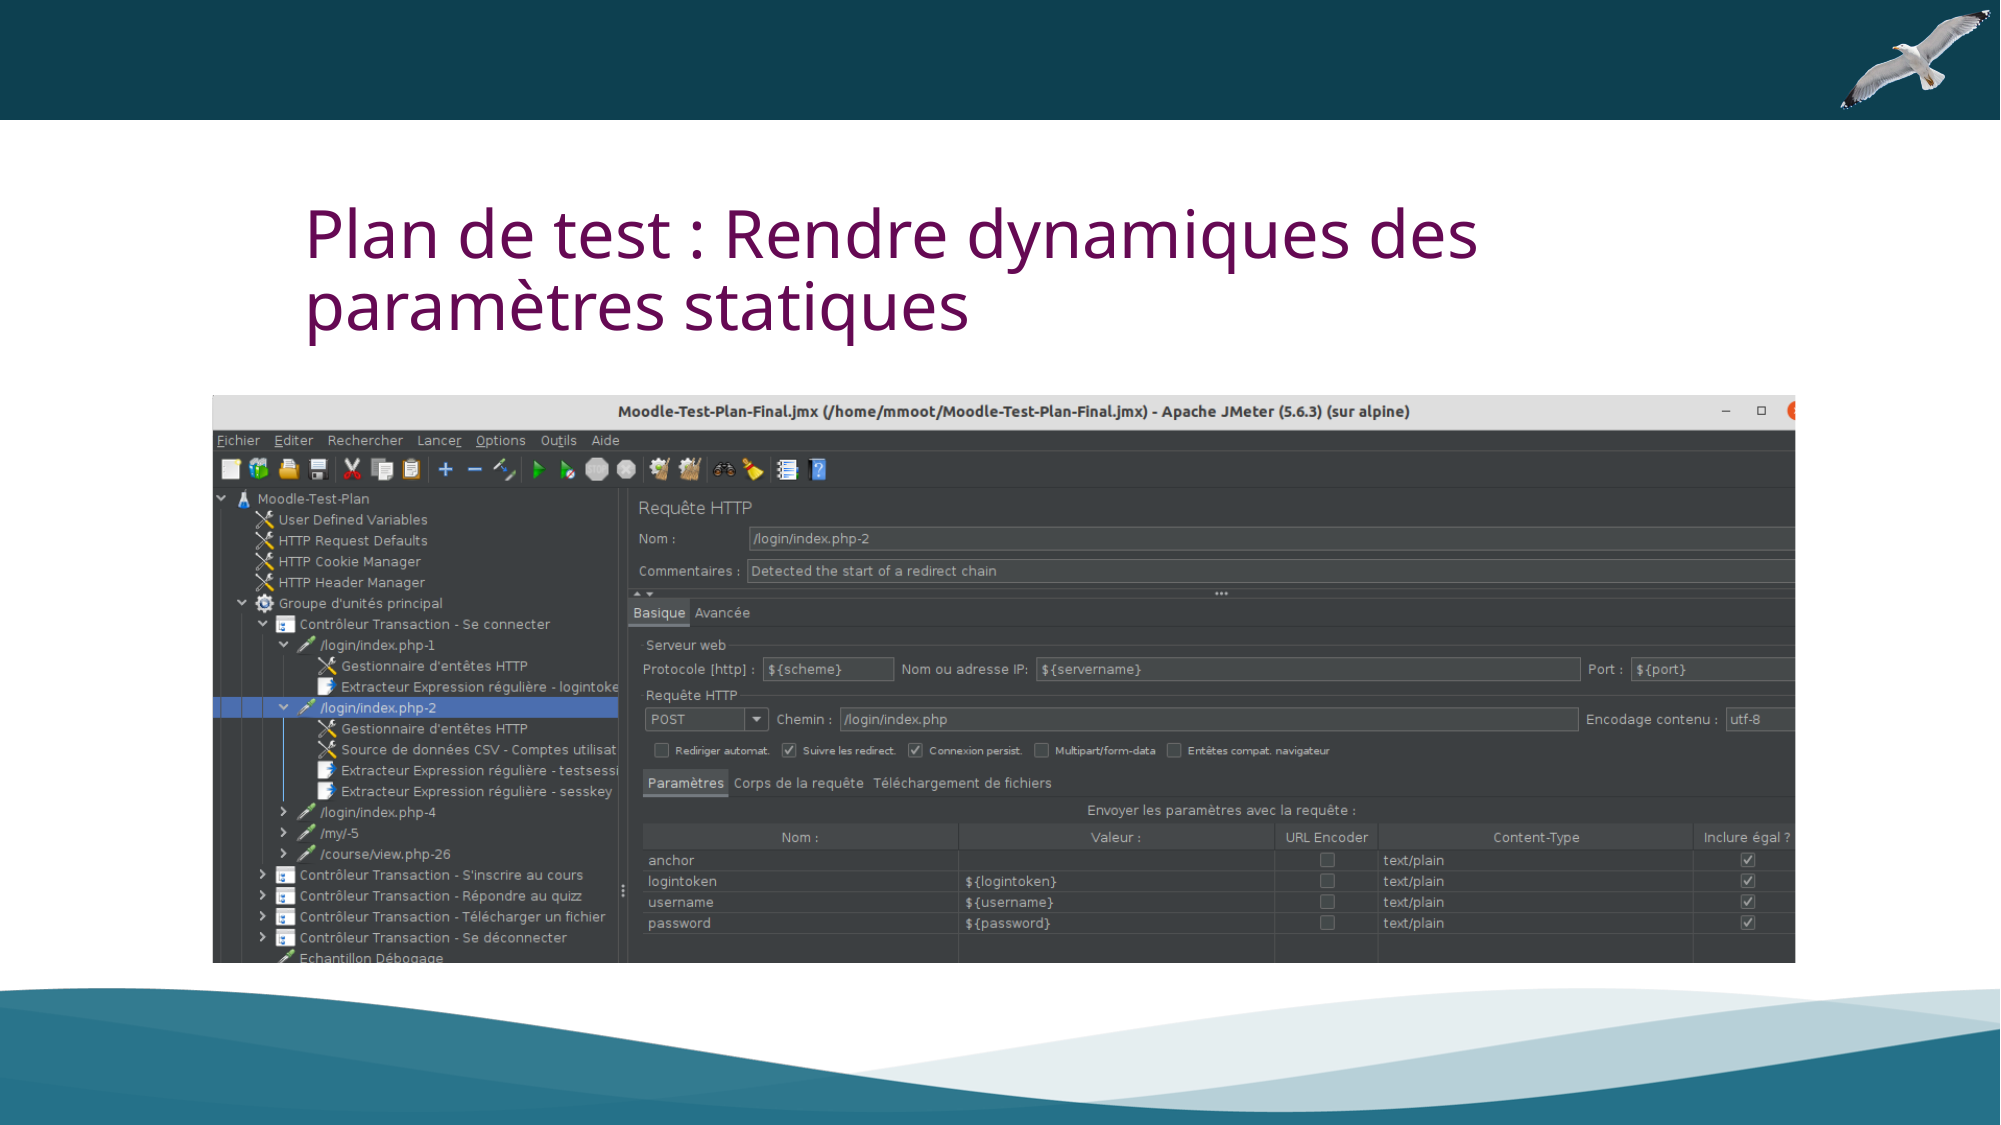

# Plan de test : Rendre dynamiques des paramètres statiques